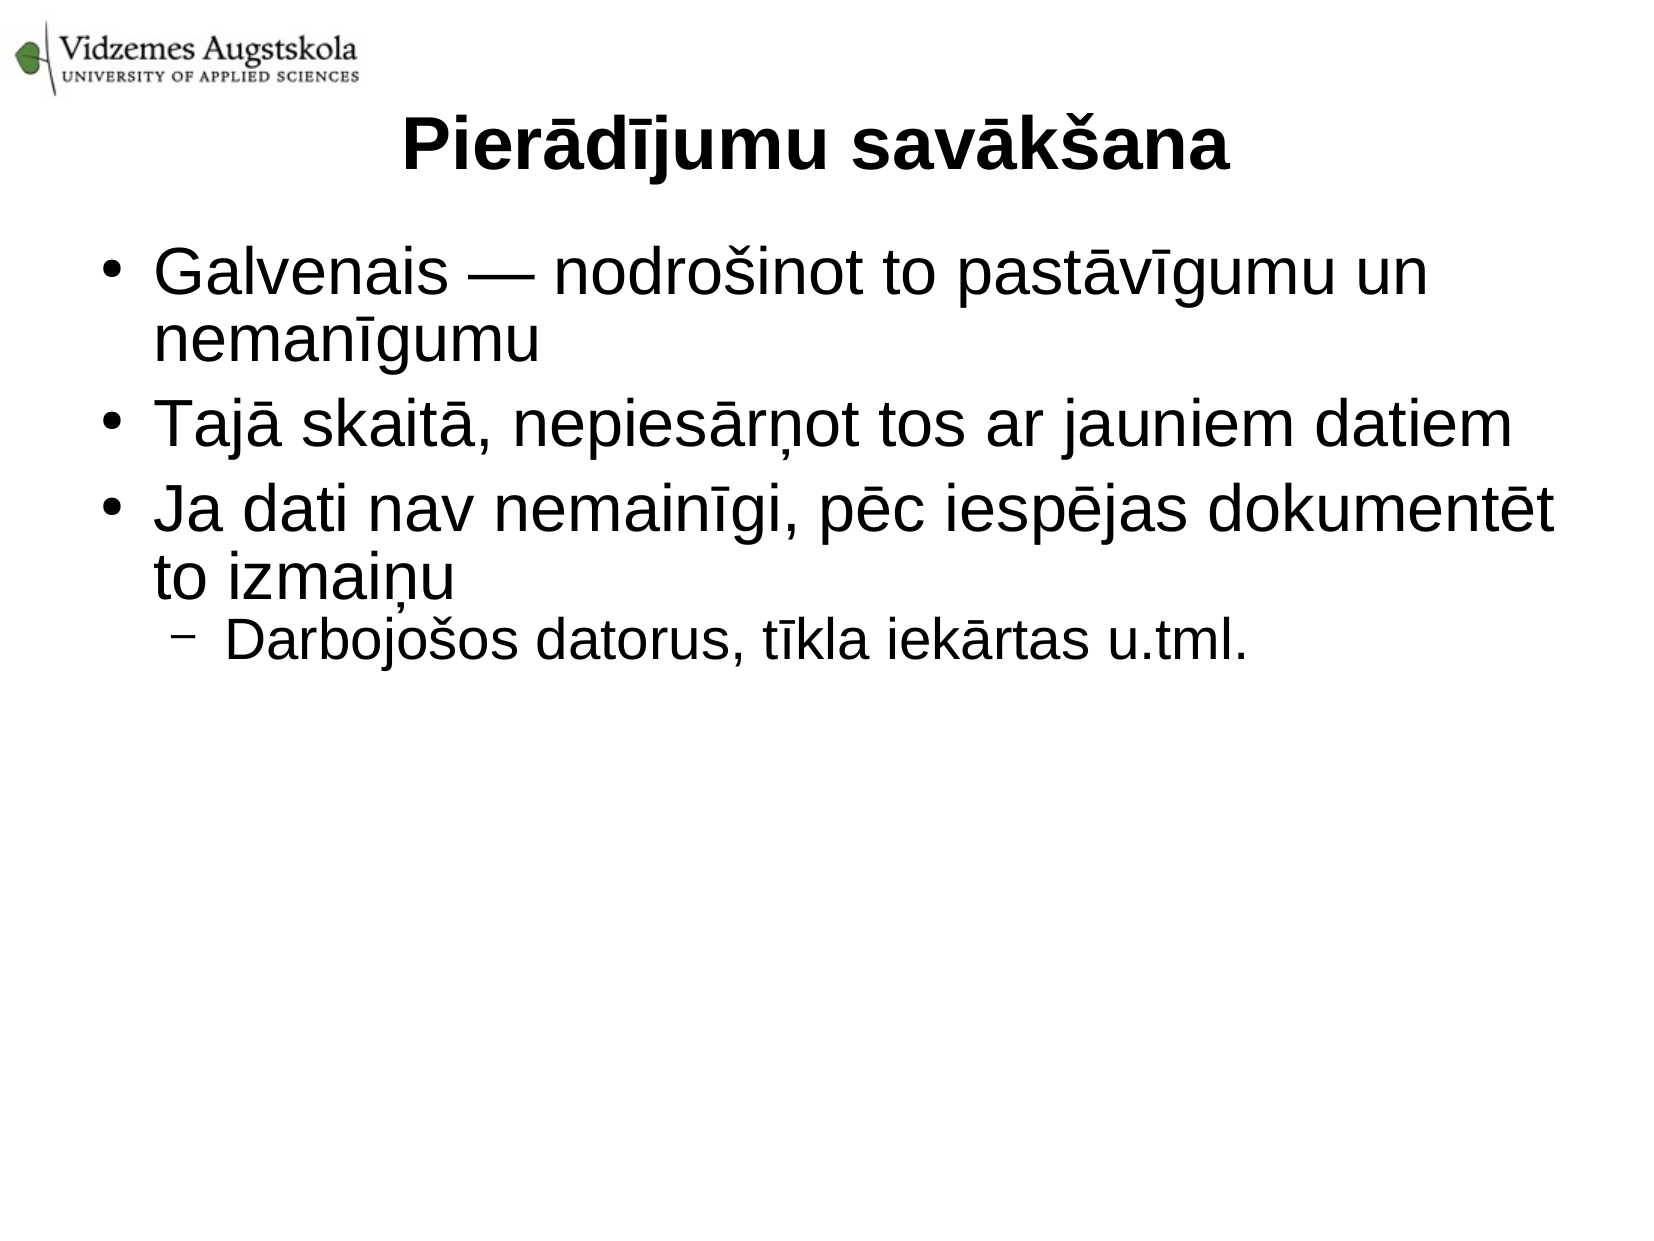

# Pierādījumu savākšana
Galvenais — nodrošinot to pastāvīgumu un nemanīgumu
Tajā skaitā, nepiesārņot tos ar jauniem datiem
Ja dati nav nemainīgi, pēc iespējas dokumentēt to izmaiņu
Darbojošos datorus, tīkla iekārtas u.tml.